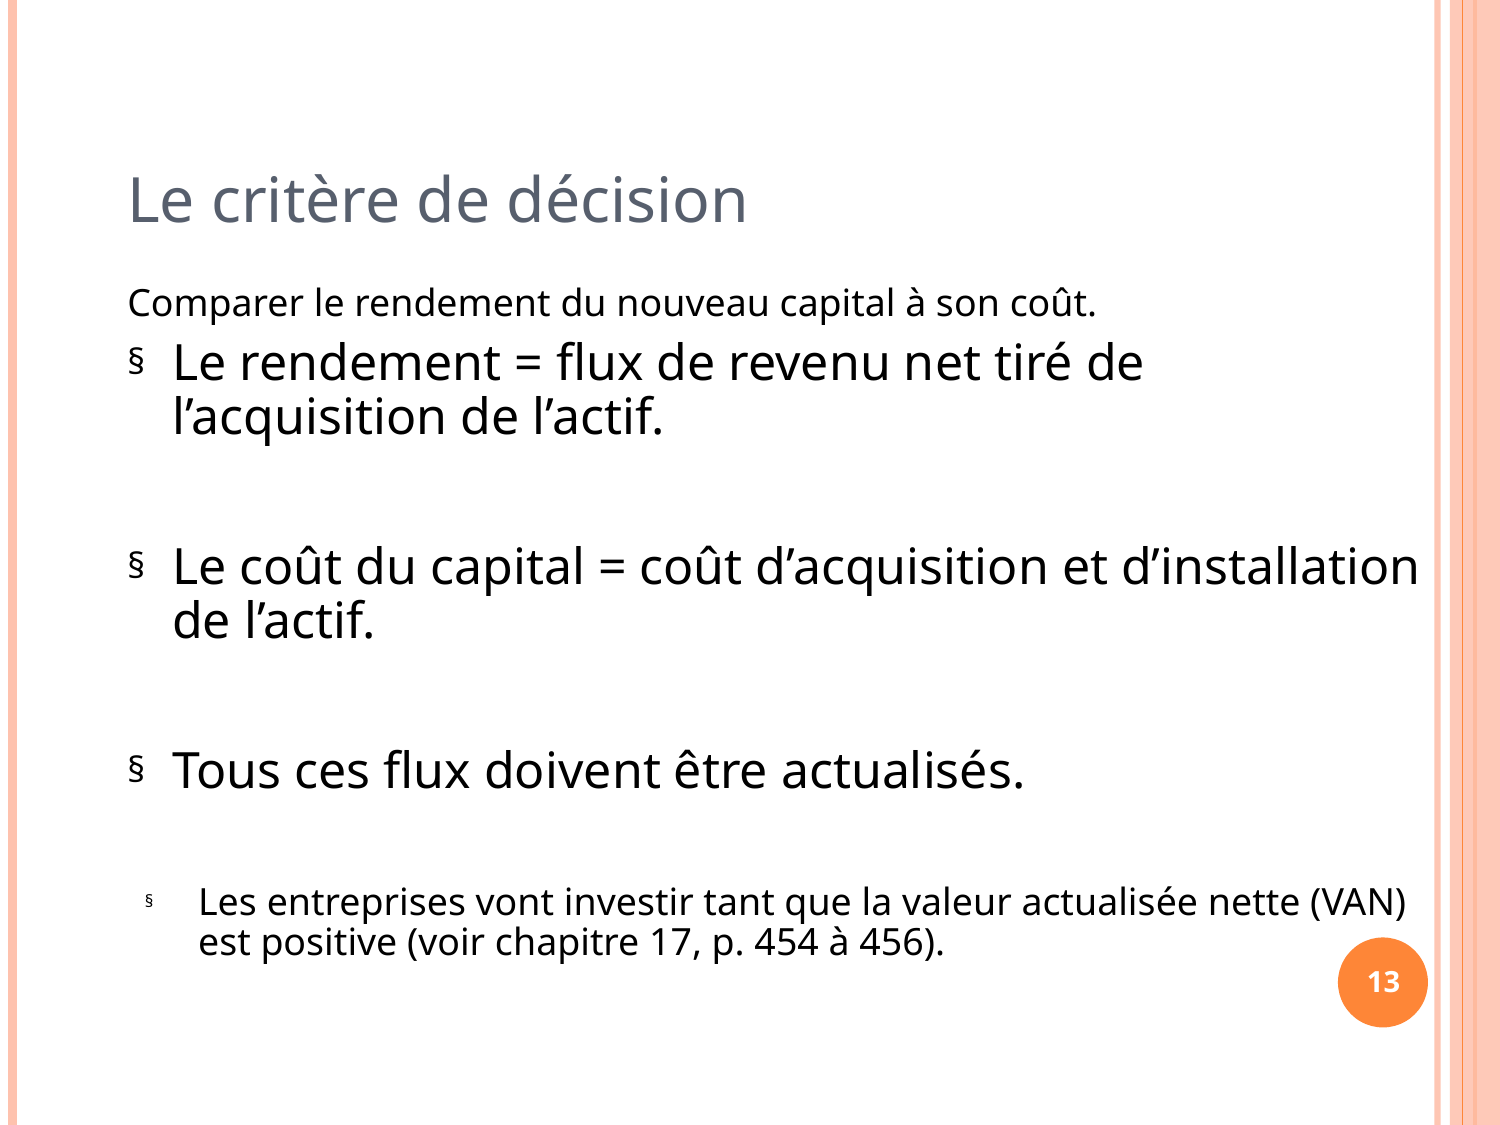

# Le critère de décision
Comparer le rendement du nouveau capital à son coût.
Le rendement = flux de revenu net tiré de l’acquisition de l’actif.
Le coût du capital = coût d’acquisition et d’installation de l’actif.
Tous ces flux doivent être actualisés.
Les entreprises vont investir tant que la valeur actualisée nette (VAN) est positive (voir chapitre 17, p. 454 à 456).